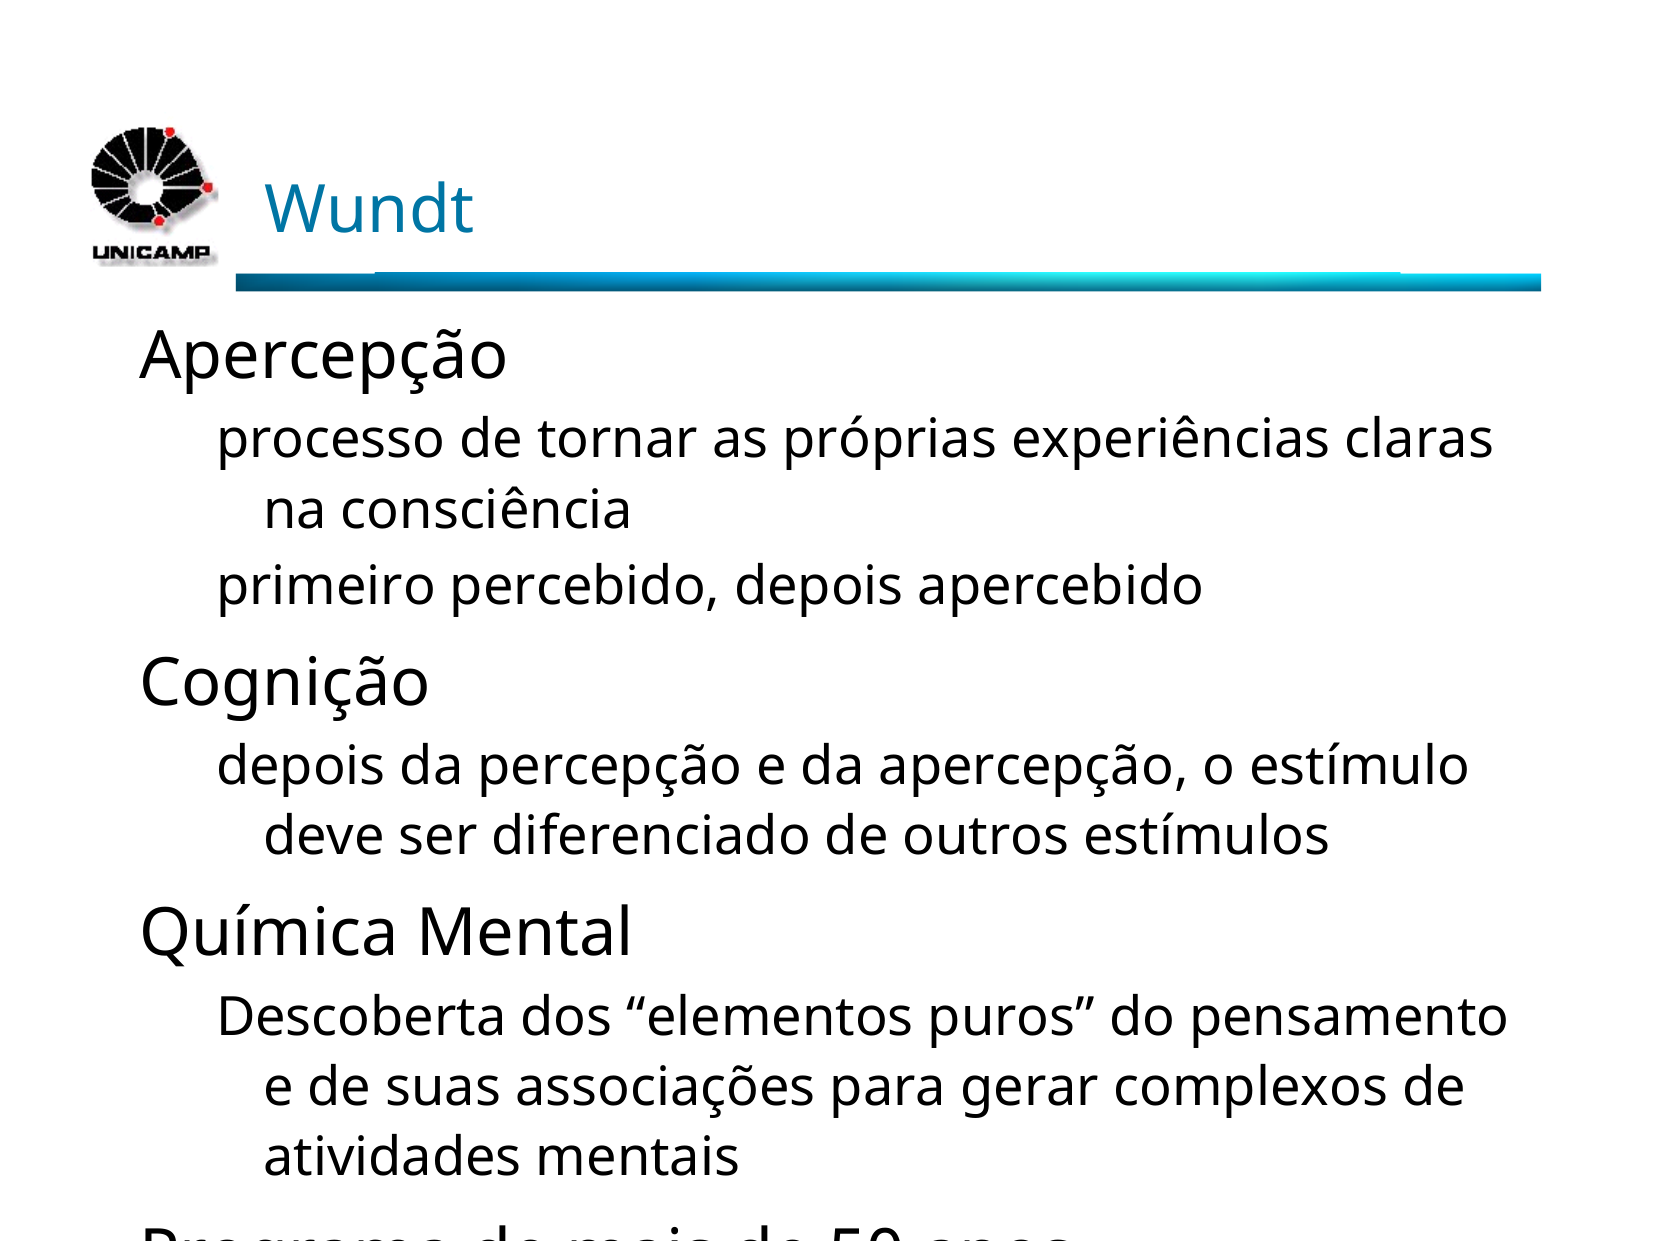

# Wundt
Apercepção
processo de tornar as próprias experiências claras na consciência
primeiro percebido, depois apercebido
Cognição
depois da percepção e da apercepção, o estímulo deve ser diferenciado de outros estímulos
Química Mental
Descoberta dos “elementos puros” do pensamento e de suas associações para gerar complexos de atividades mentais
Programa de mais de 50 anos